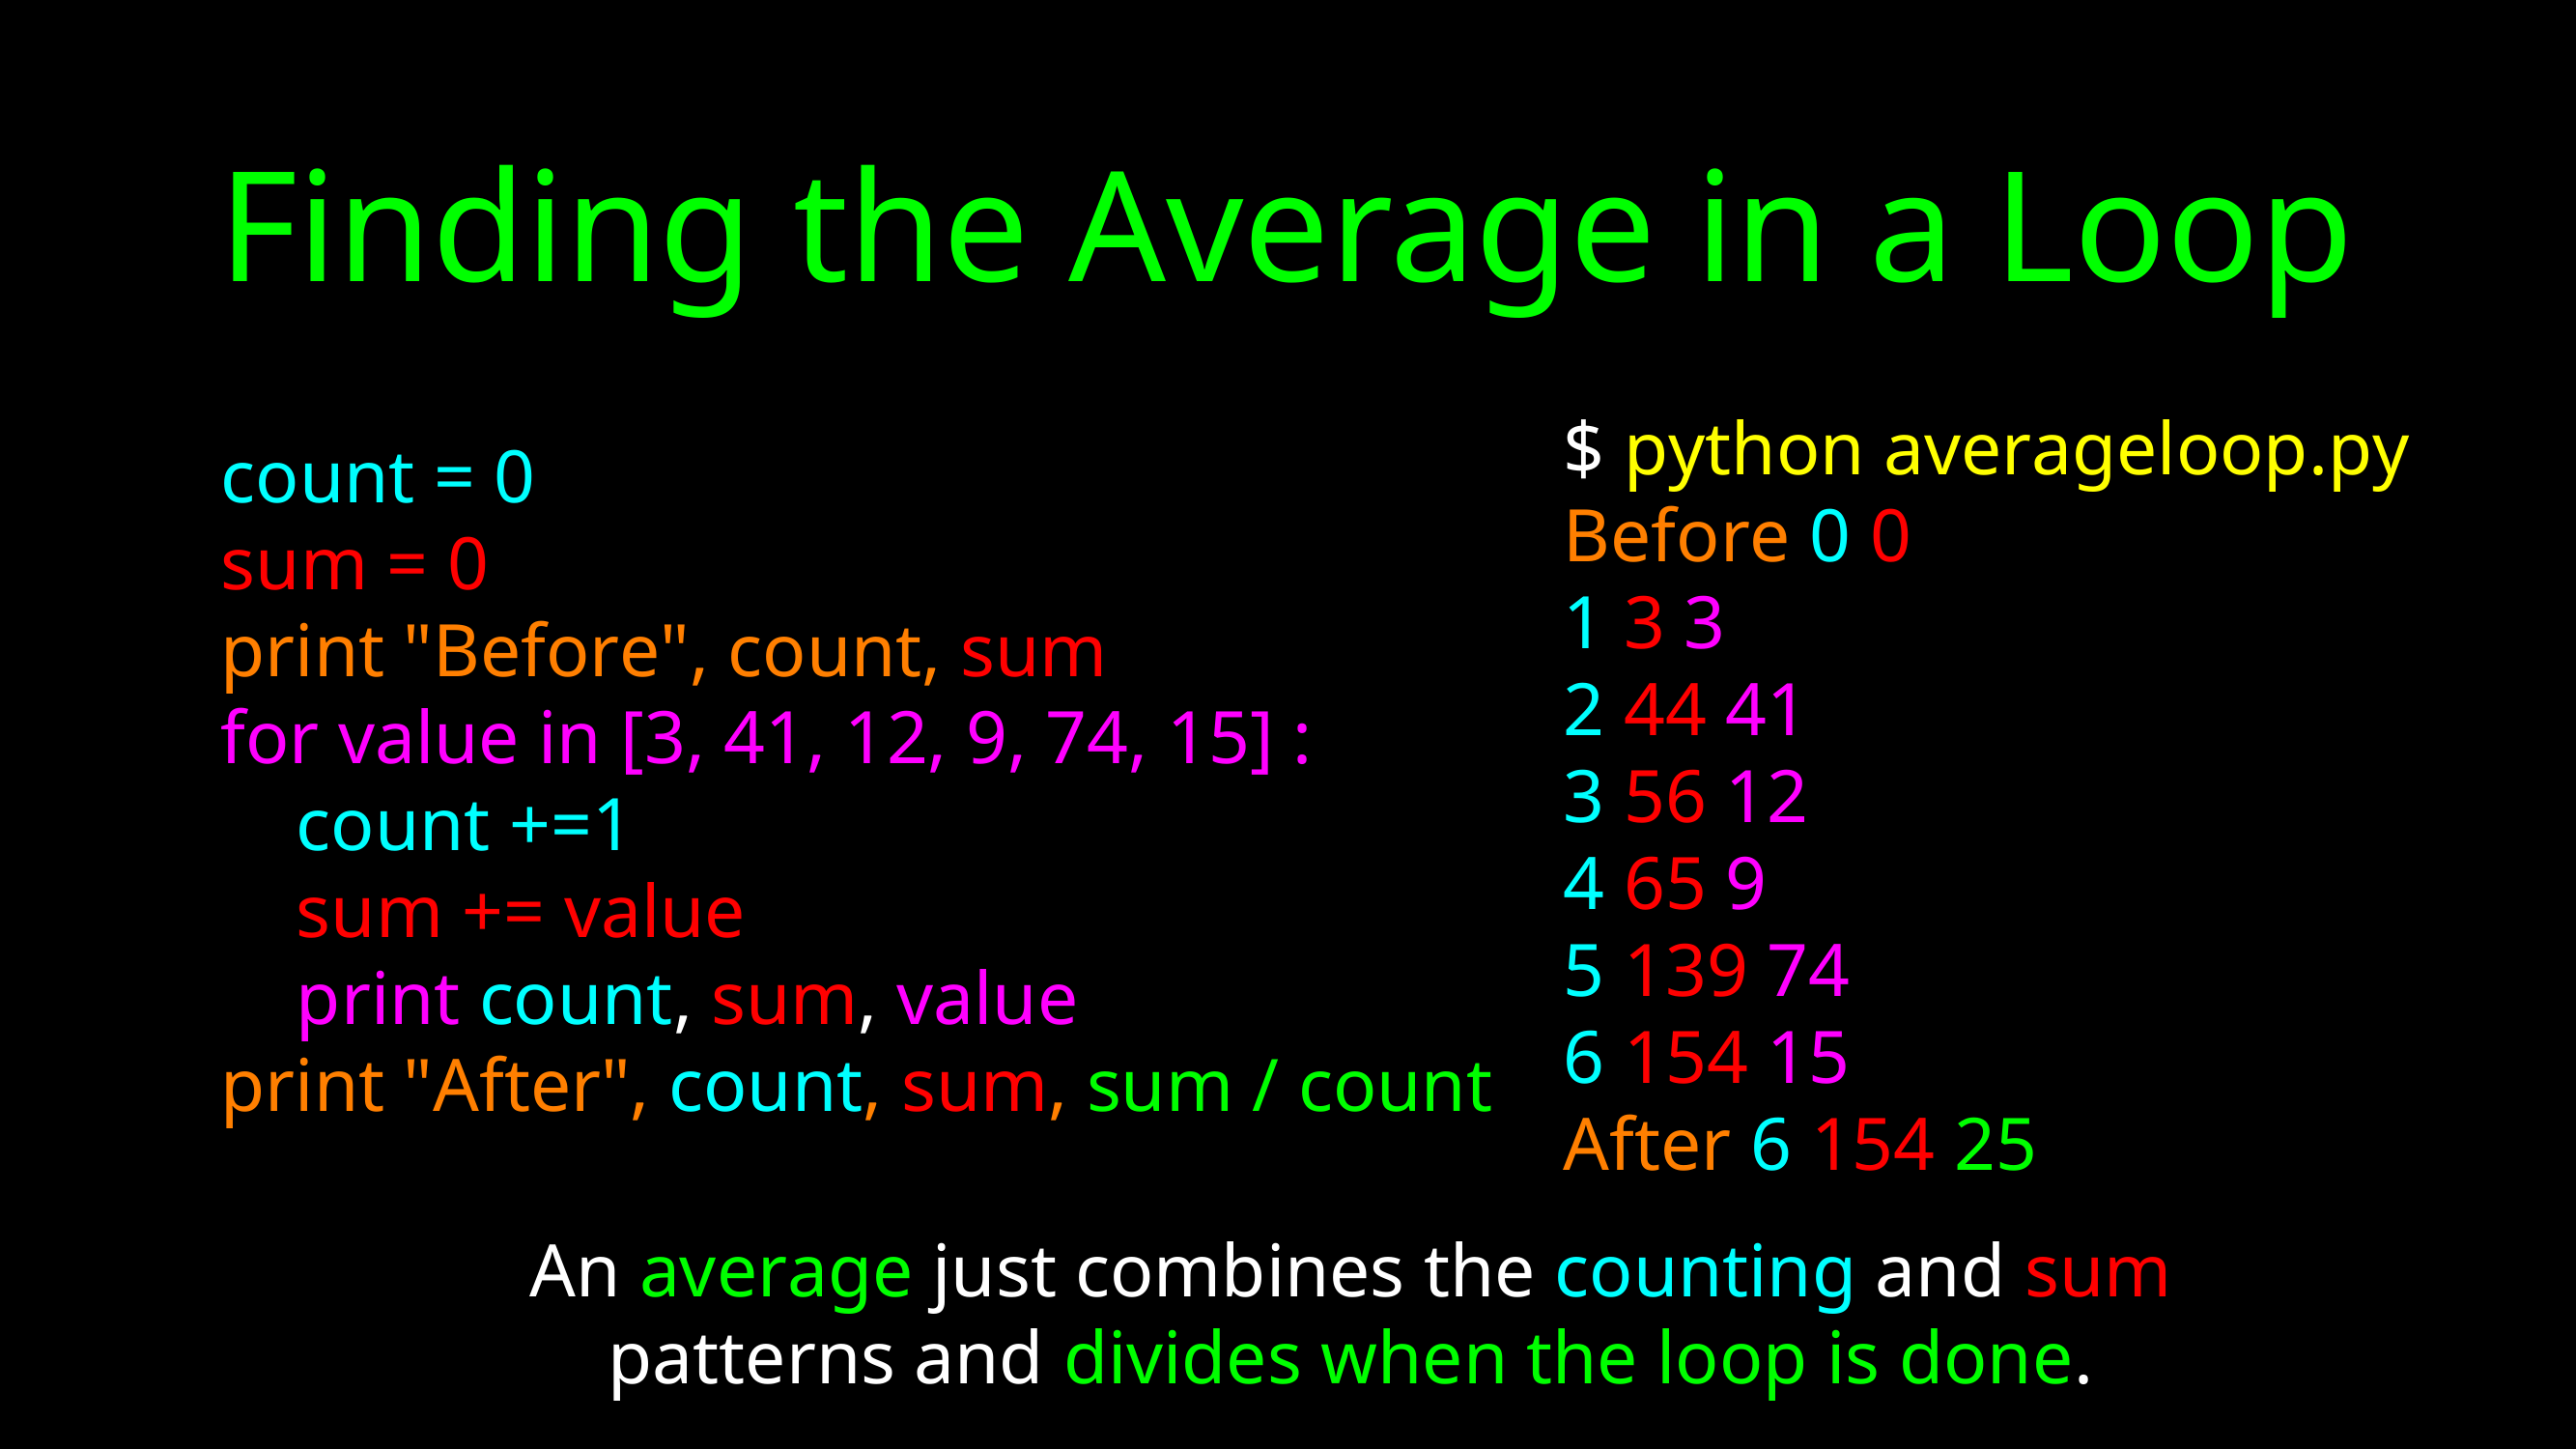

# Finding the Average in a Loop
$ python averageloop.py
Before 0 0
1 3 3
2 44 41
3 56 12
4 65 9
5 139 74
6 154 15
After 6 154 25
count = 0
sum = 0
print "Before", count, sum
for value in [3, 41, 12, 9, 74, 15] :
 count +=1
 sum += value
 print count, sum, value
print "After", count, sum, sum / count
An average just combines the counting and sum patterns and divides when the loop is done.